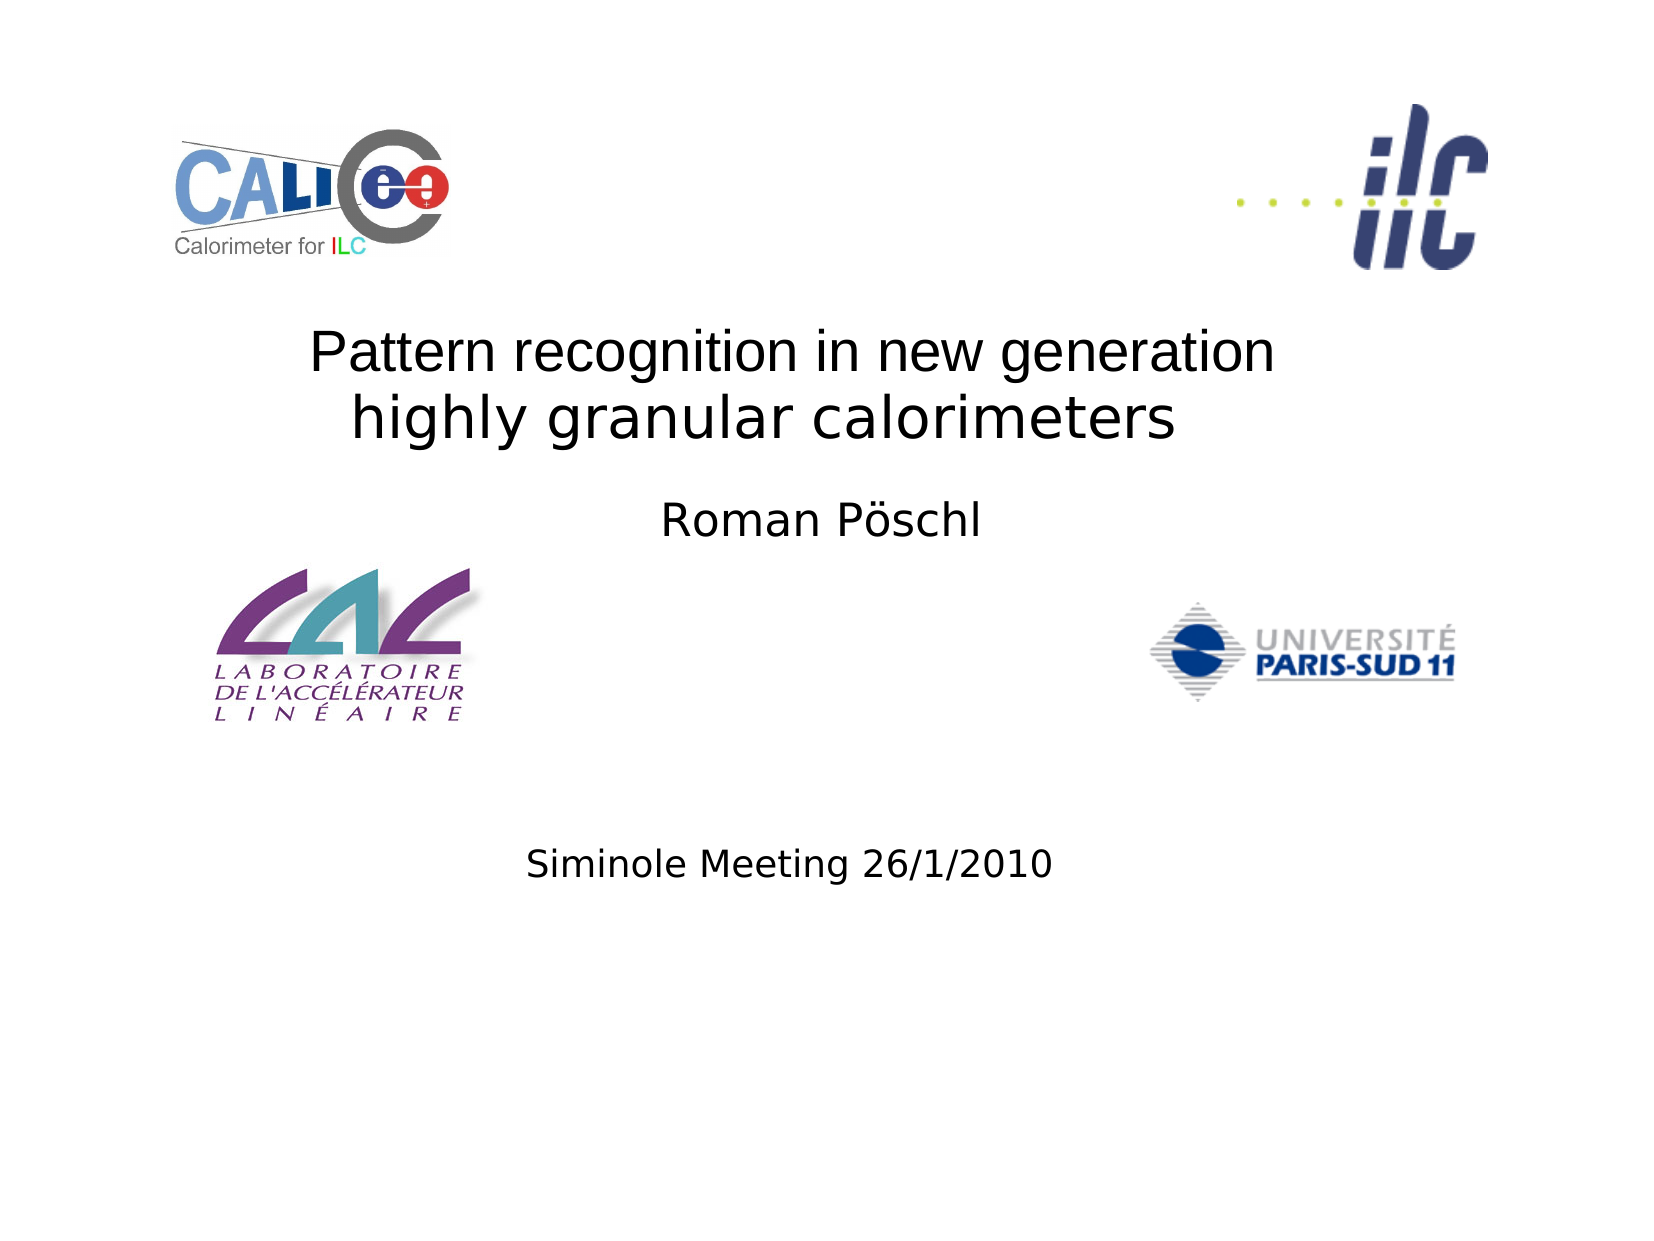

Pattern recognition in new generation
 highly granular calorimeters
LHC
 Roman Pöschl
Siminole Meeting 26/1/2010